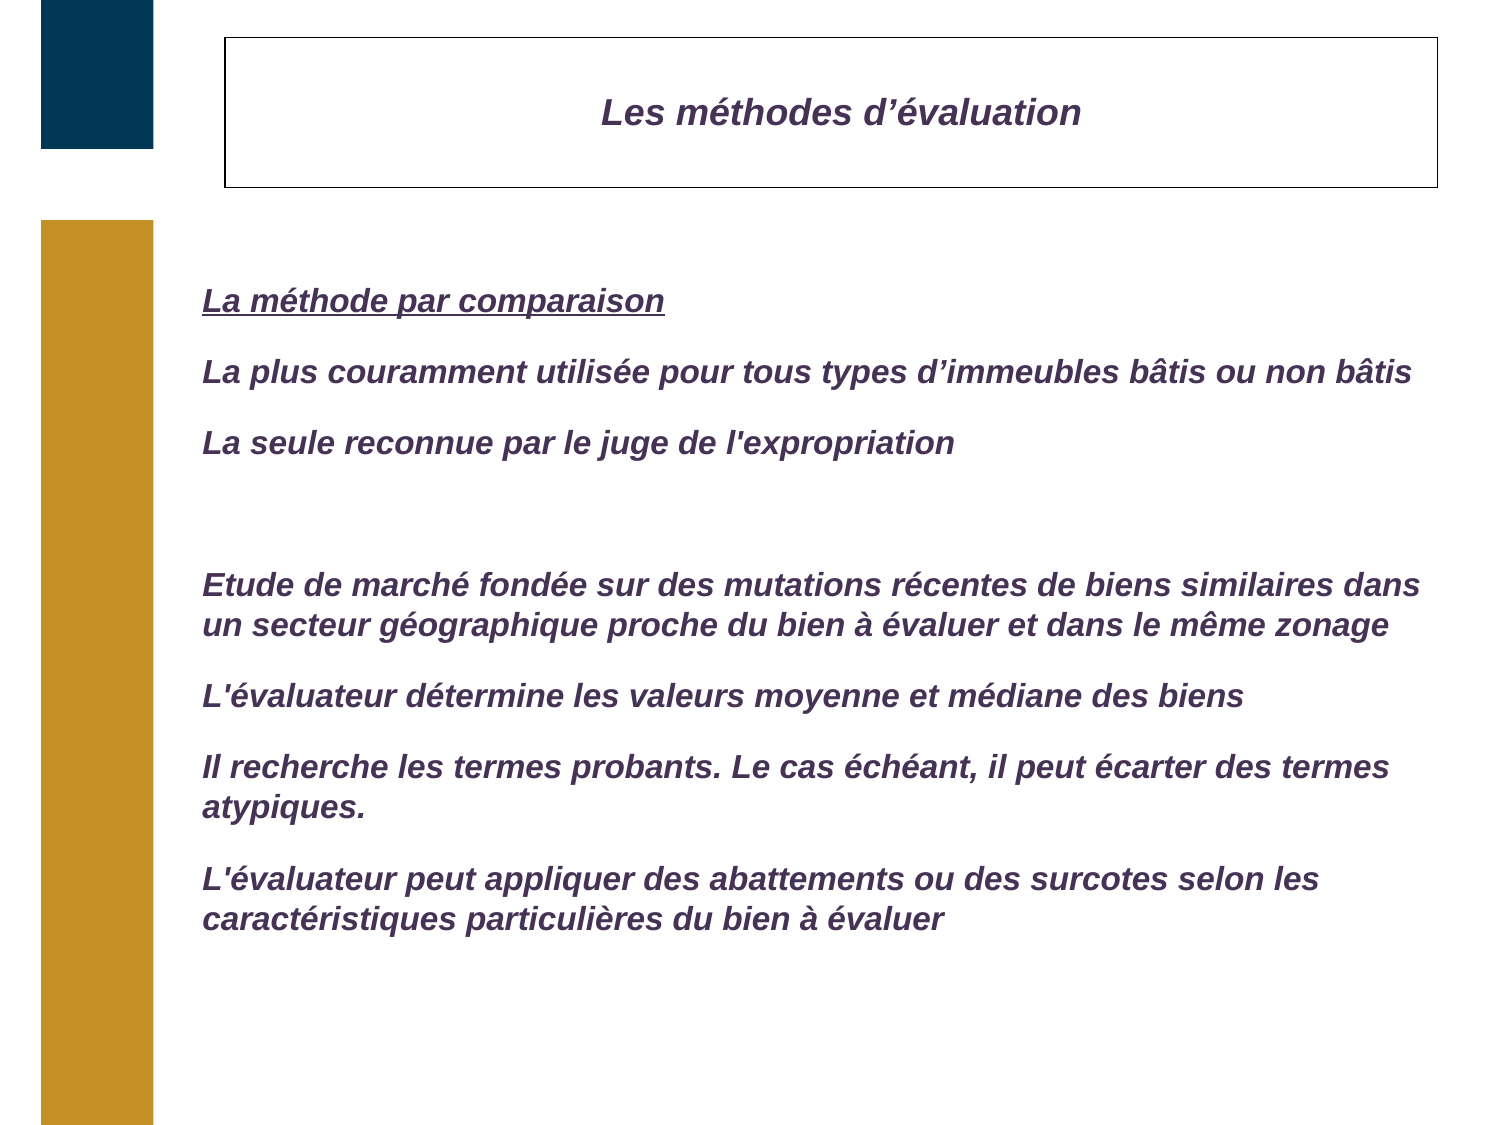

Les méthodes d’évaluation
La méthode par comparaison
La plus couramment utilisée pour tous types d’immeubles bâtis ou non bâtis
La seule reconnue par le juge de l'expropriation
Etude de marché fondée sur des mutations récentes de biens similaires dans un secteur géographique proche du bien à évaluer et dans le même zonage
L'évaluateur détermine les valeurs moyenne et médiane des biens
Il recherche les termes probants. Le cas échéant, il peut écarter des termes atypiques.
L'évaluateur peut appliquer des abattements ou des surcotes selon les caractéristiques particulières du bien à évaluer
14